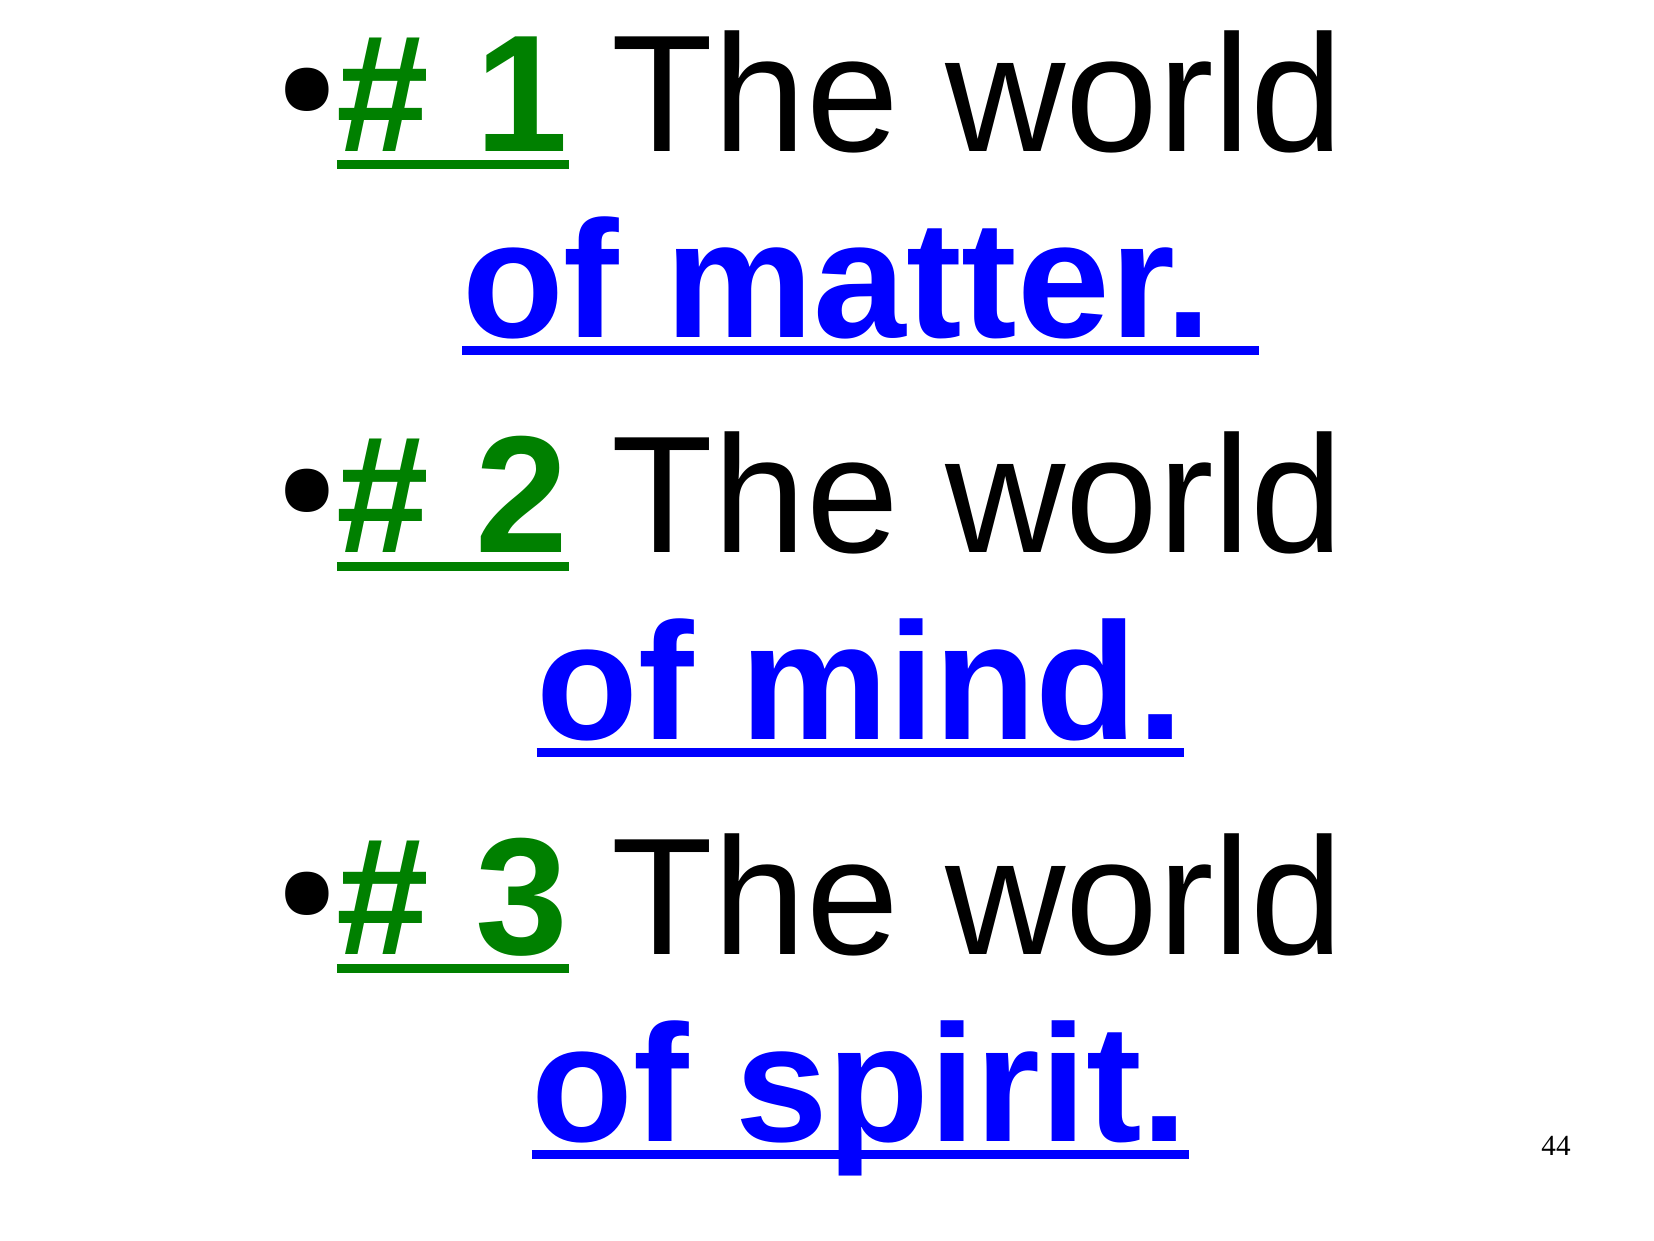

# # 1 The world of matter.
# 2 The world of mind.
# 3 The world of spirit.
44